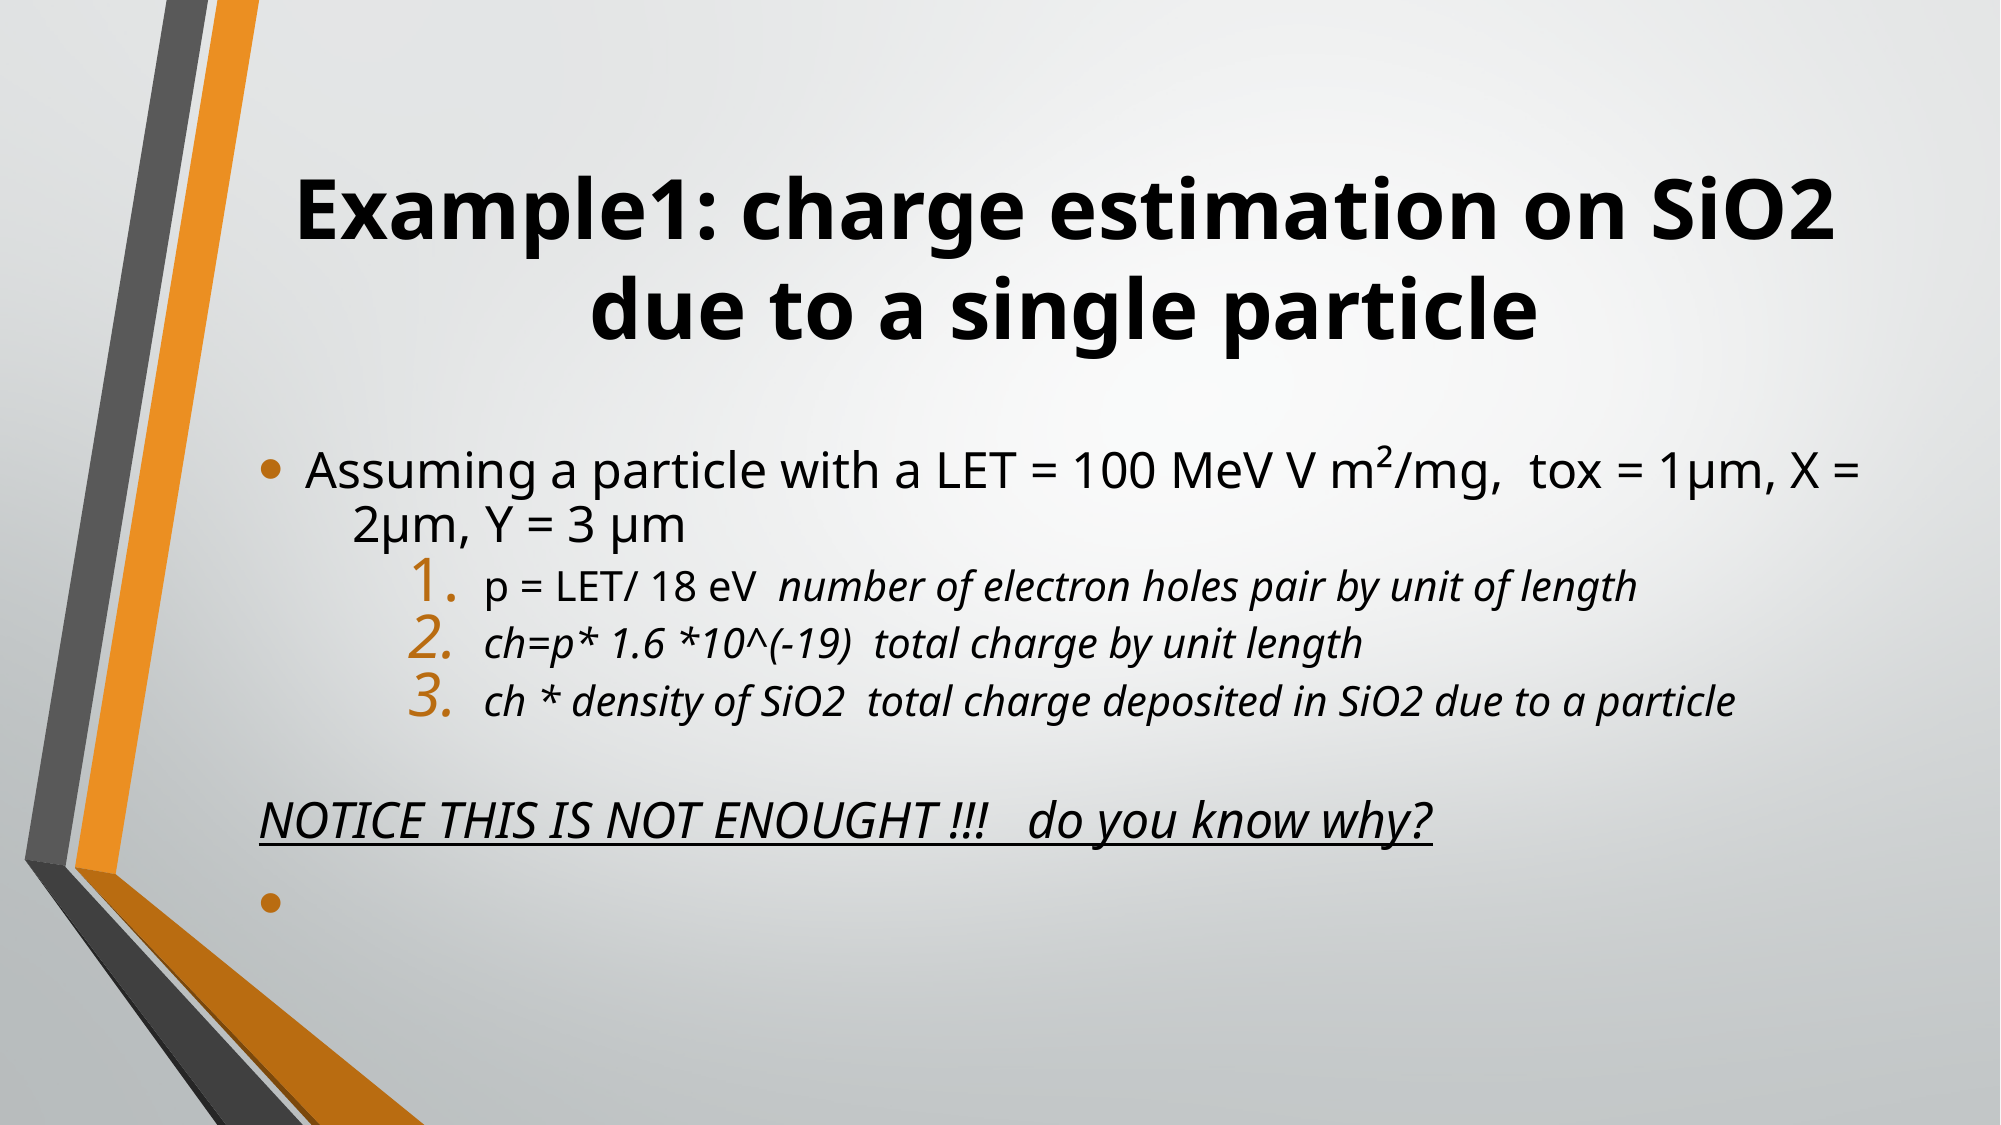

# Example1: charge estimation on SiO2 due to a single particle
Assuming a particle with a LET = 100 MeV V m²/mg, tox = 1μm, X = 2μm, Y = 3 μm
p = LET/ 18 eV number of electron holes pair by unit of length
ch=p* 1.6 *10^(-19) total charge by unit length
ch * density of SiO2 total charge deposited in SiO2 due to a particle
NOTICE THIS IS NOT ENOUGHT !!! do you know why?